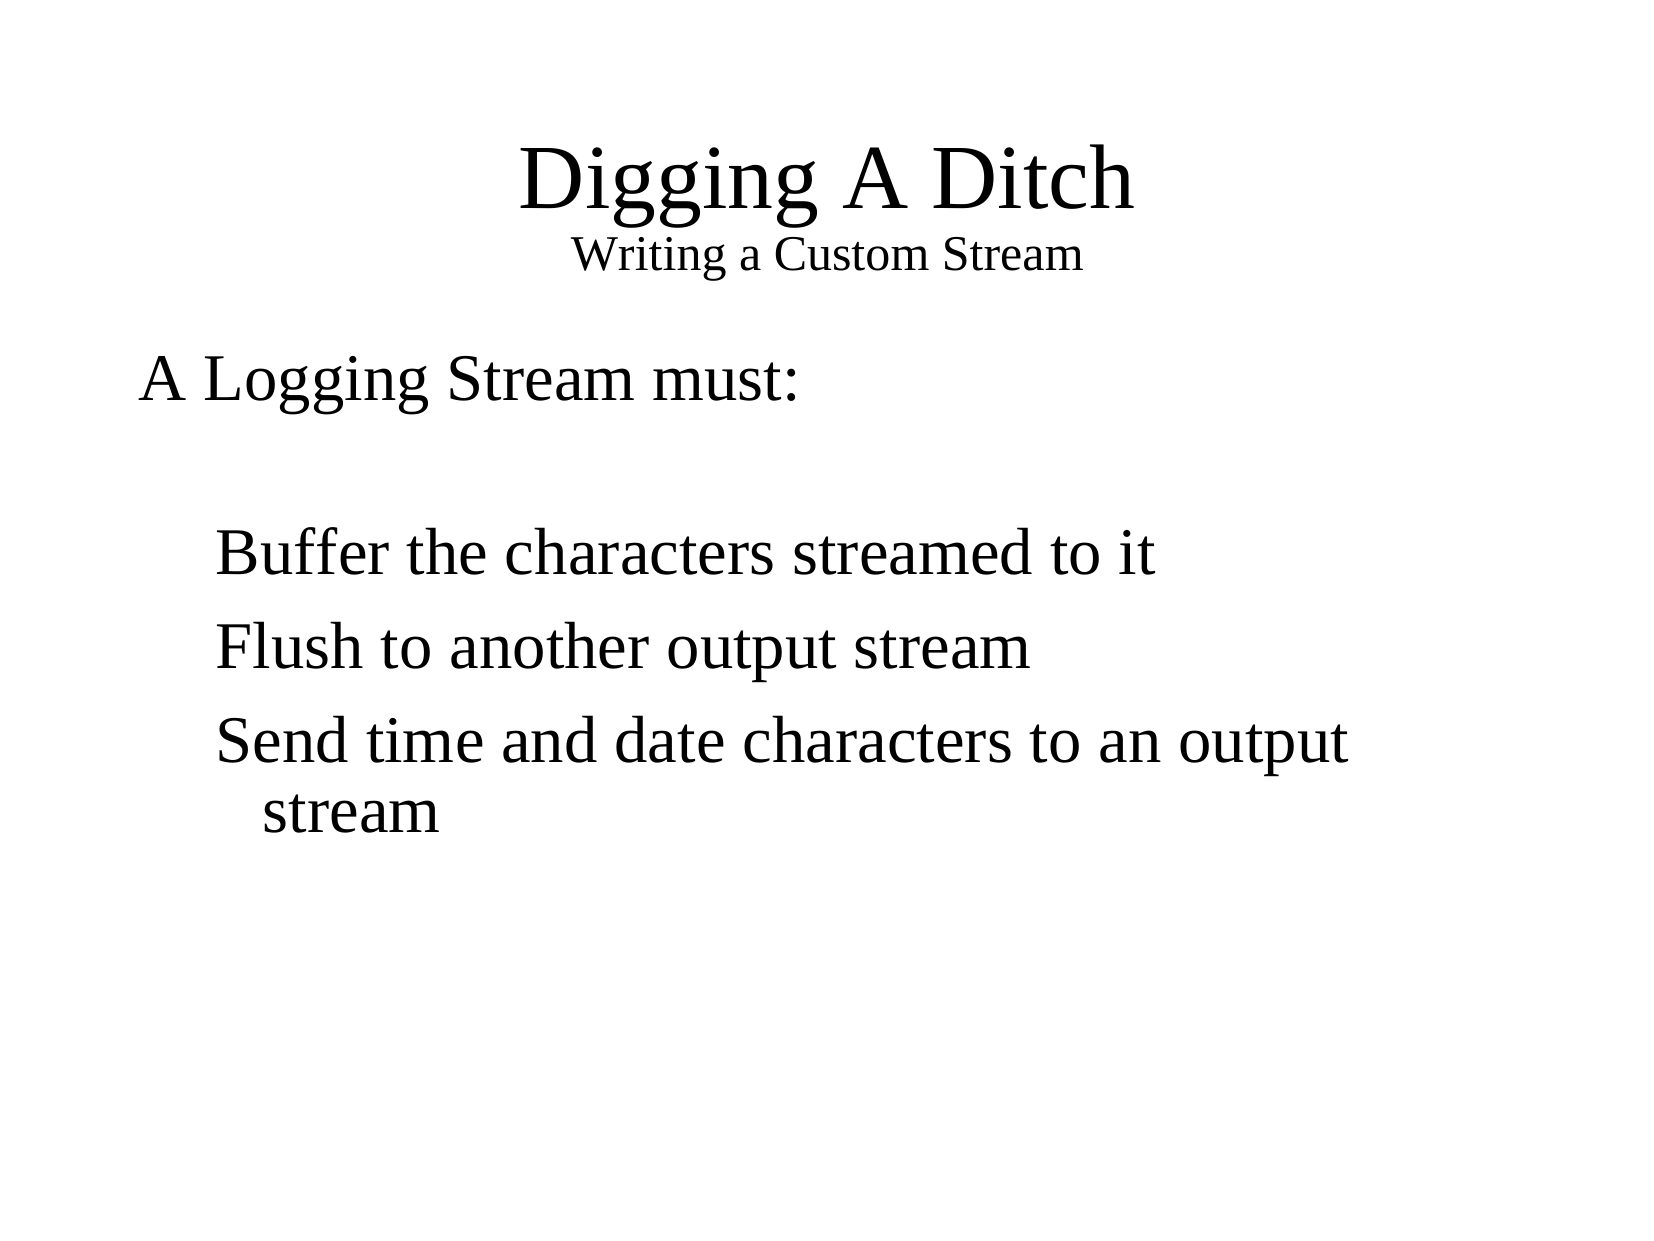

# Digging A Ditch Writing a Custom Stream
A Logging Stream must:
Buffer the characters streamed to it
Flush to another output stream
Send time and date characters to an output stream